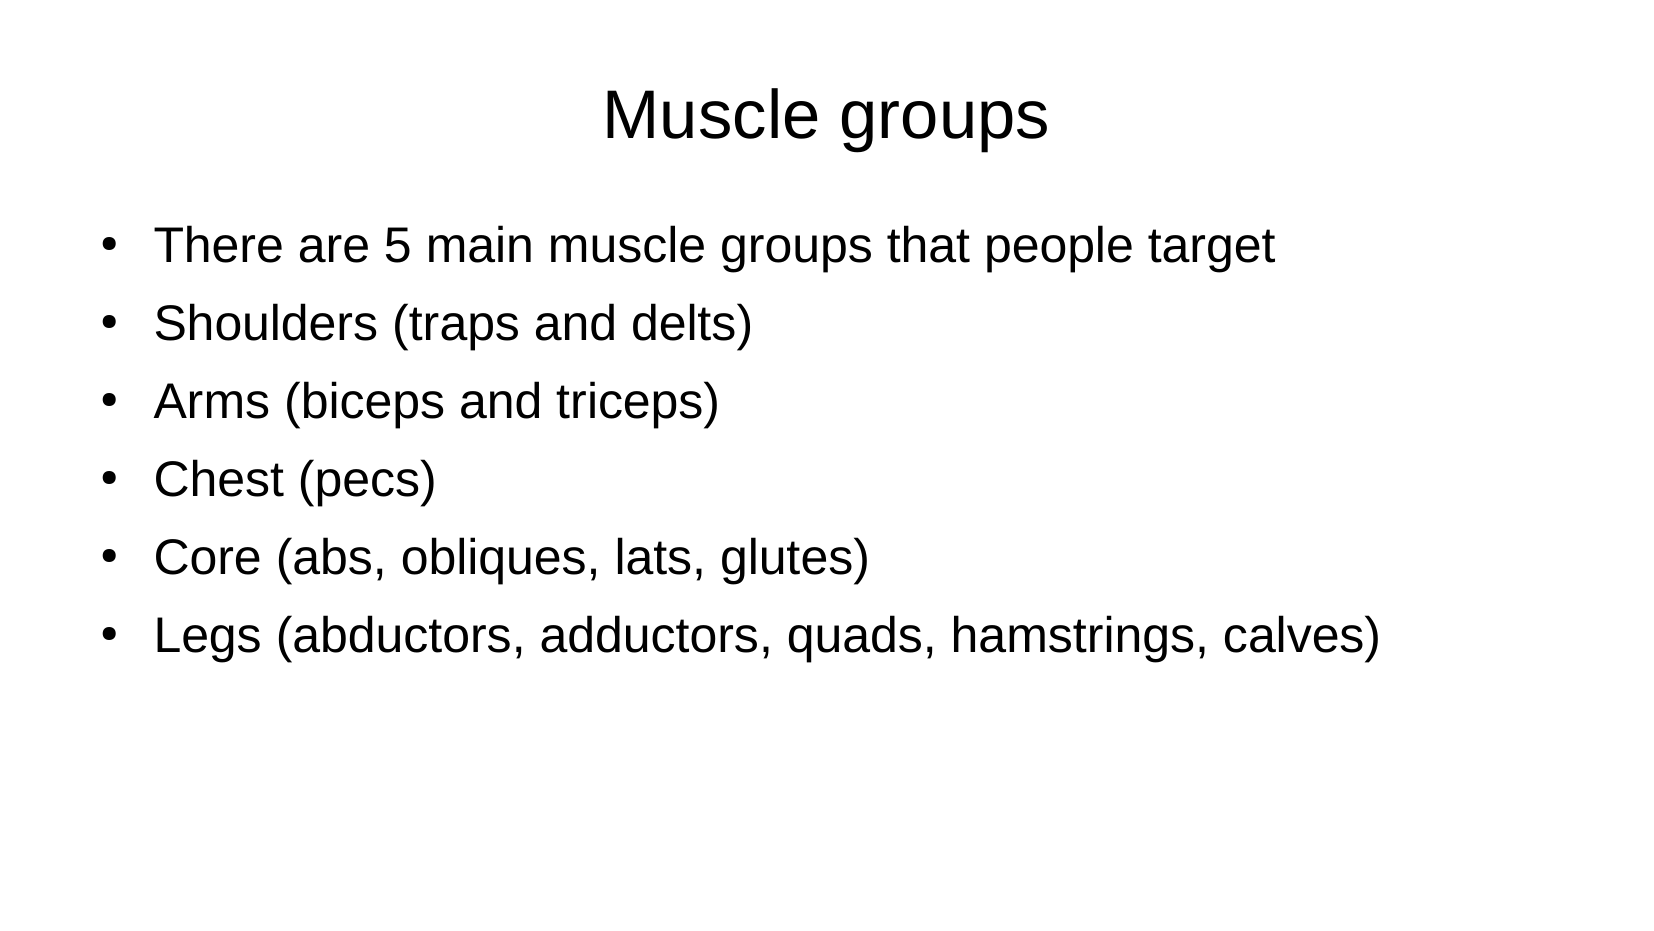

# Muscle groups
There are 5 main muscle groups that people target
Shoulders (traps and delts)
Arms (biceps and triceps)
Chest (pecs)
Core (abs, obliques, lats, glutes)
Legs (abductors, adductors, quads, hamstrings, calves)